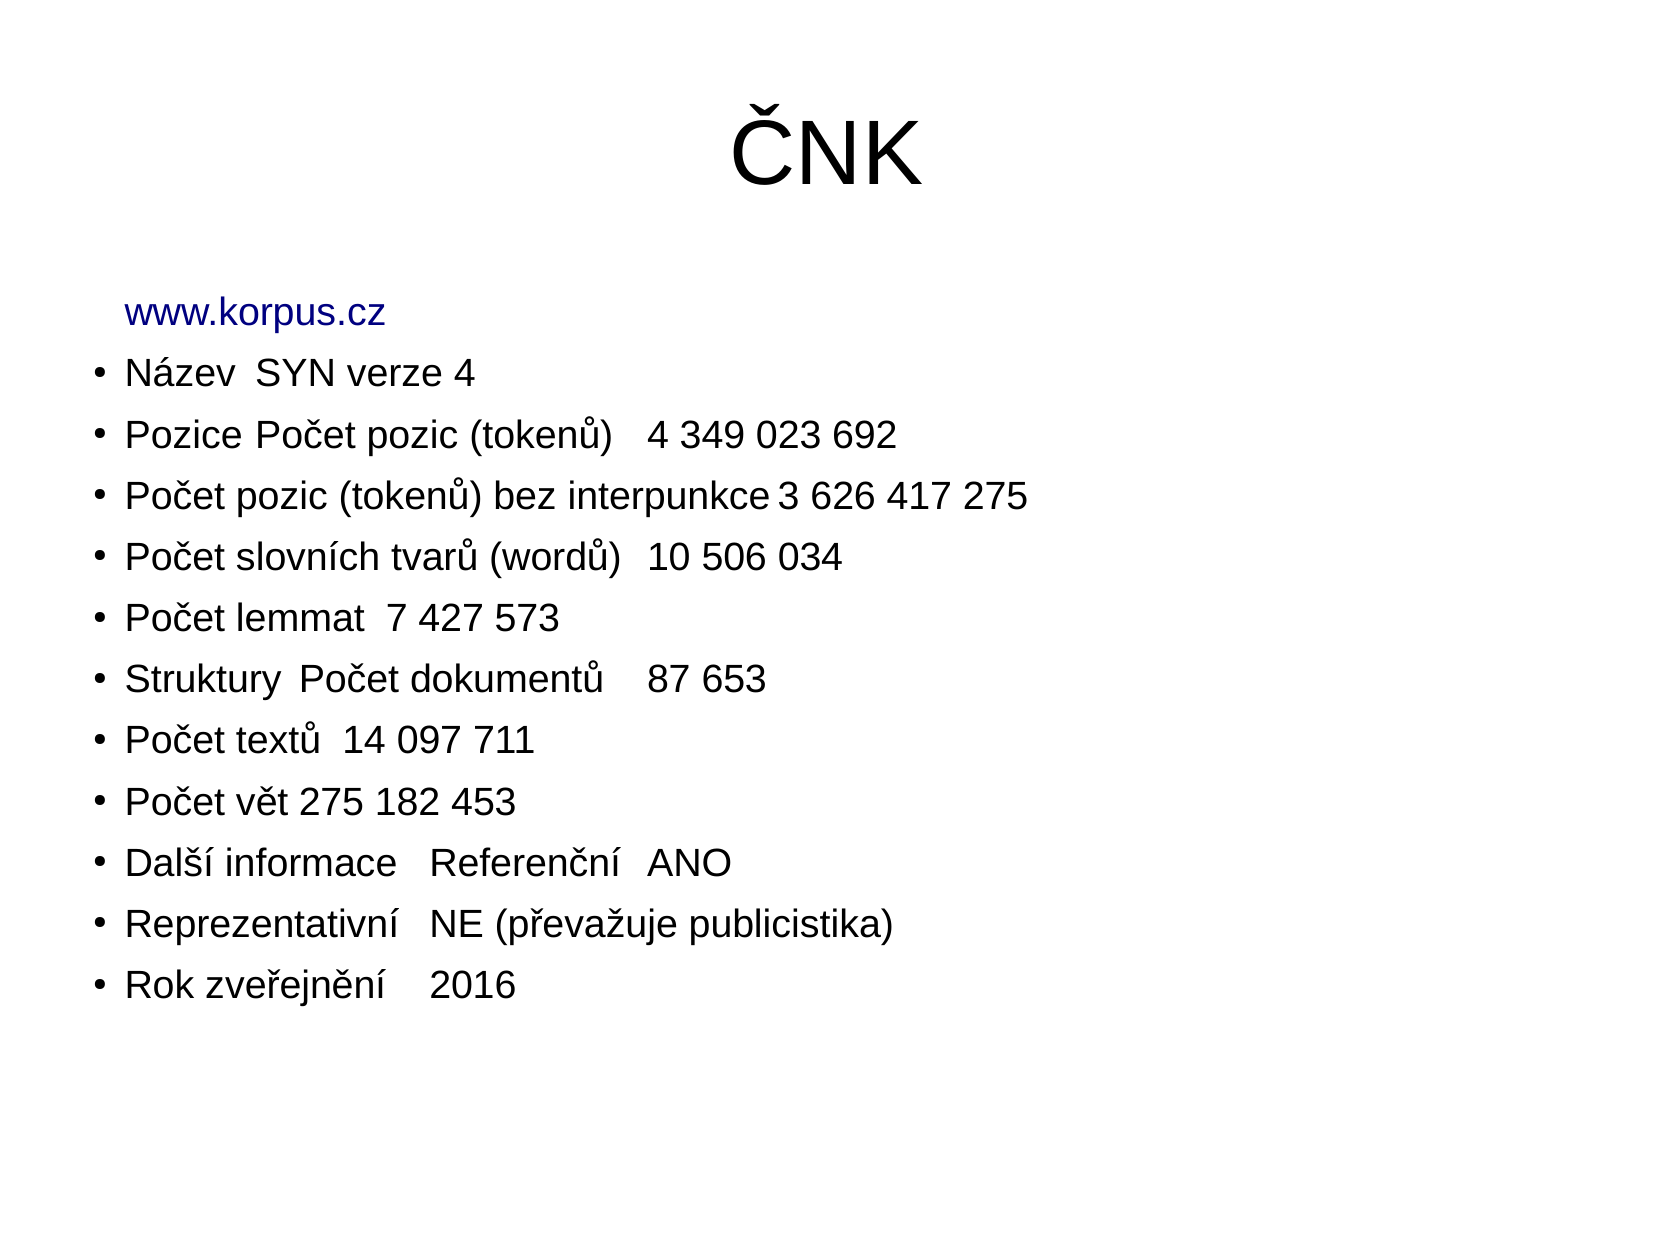

# ČNK
www.korpus.cz
Název	SYN verze 4
Pozice	Počet pozic (tokenů)	4 349 023 692
Počet pozic (tokenů) bez interpunkce	3 626 417 275
Počet slovních tvarů (wordů)	10 506 034
Počet lemmat	7 427 573
Struktury	Počet dokumentů	87 653
Počet textů	14 097 711
Počet vět	275 182 453
Další informace	Referenční	ANO
Reprezentativní	NE (převažuje publicistika)
Rok zveřejnění	2016